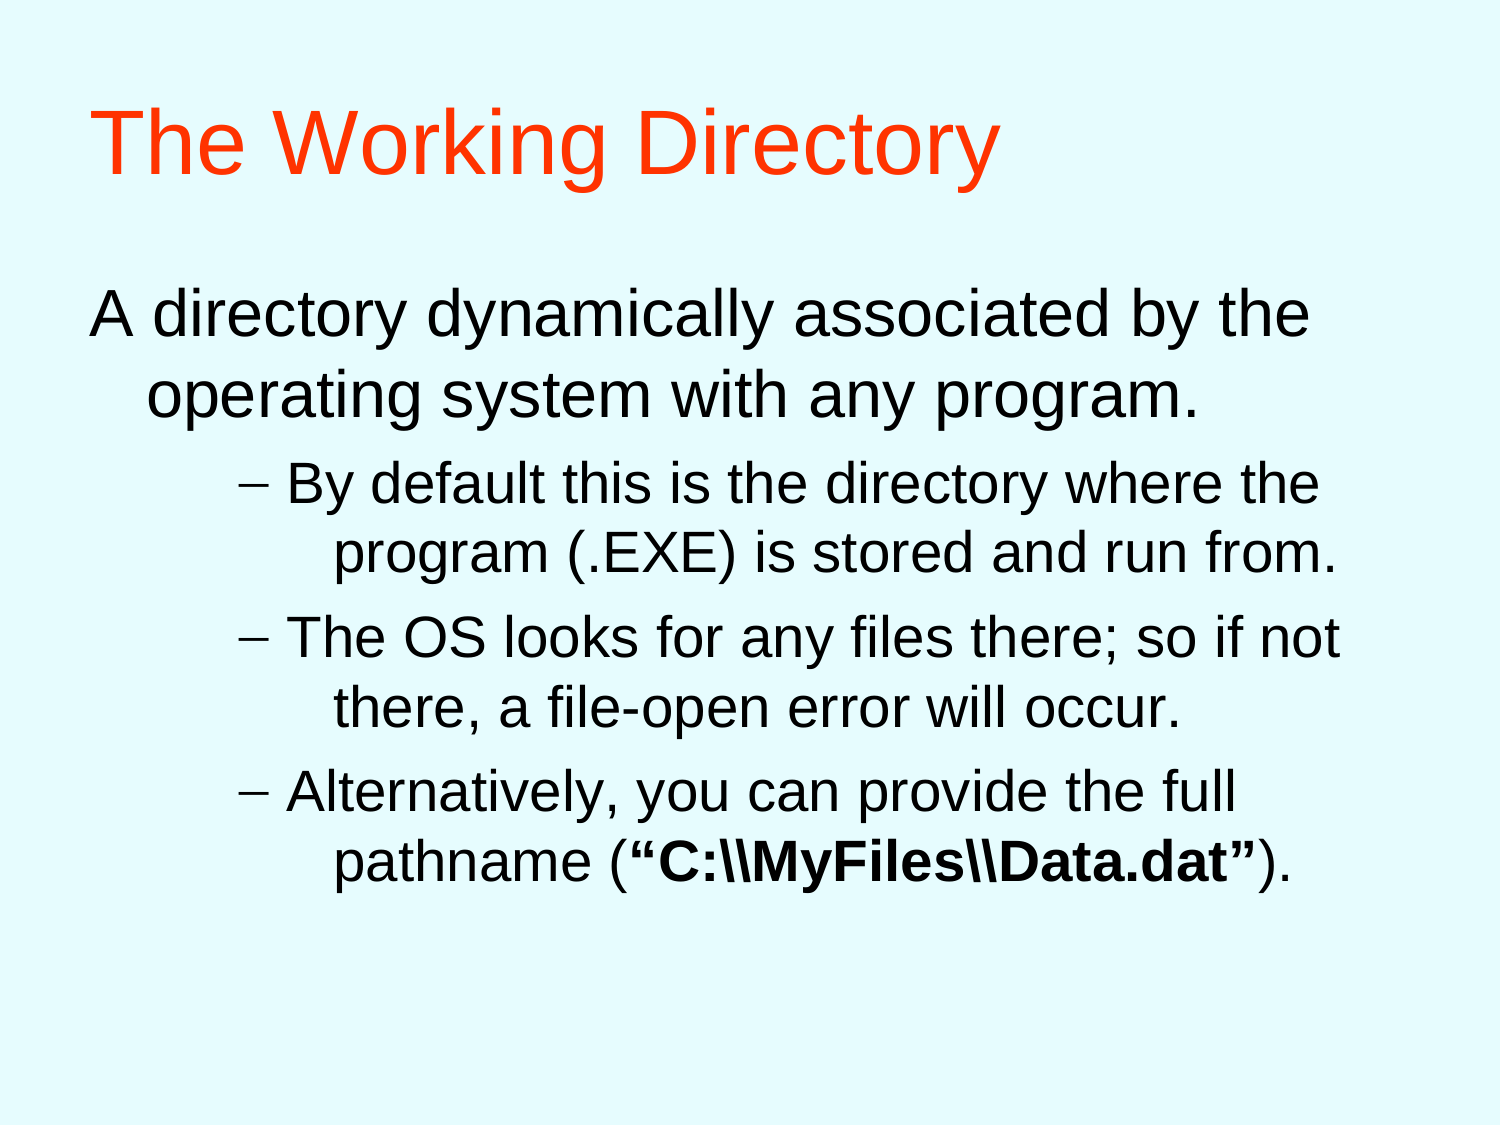

# The Working Directory
A directory dynamically associated by the operating system with any program.
By default this is the directory where the program (.EXE) is stored and run from.
The OS looks for any files there; so if not there, a file-open error will occur.
Alternatively, you can provide the full pathname (“C:\\MyFiles\\Data.dat”).